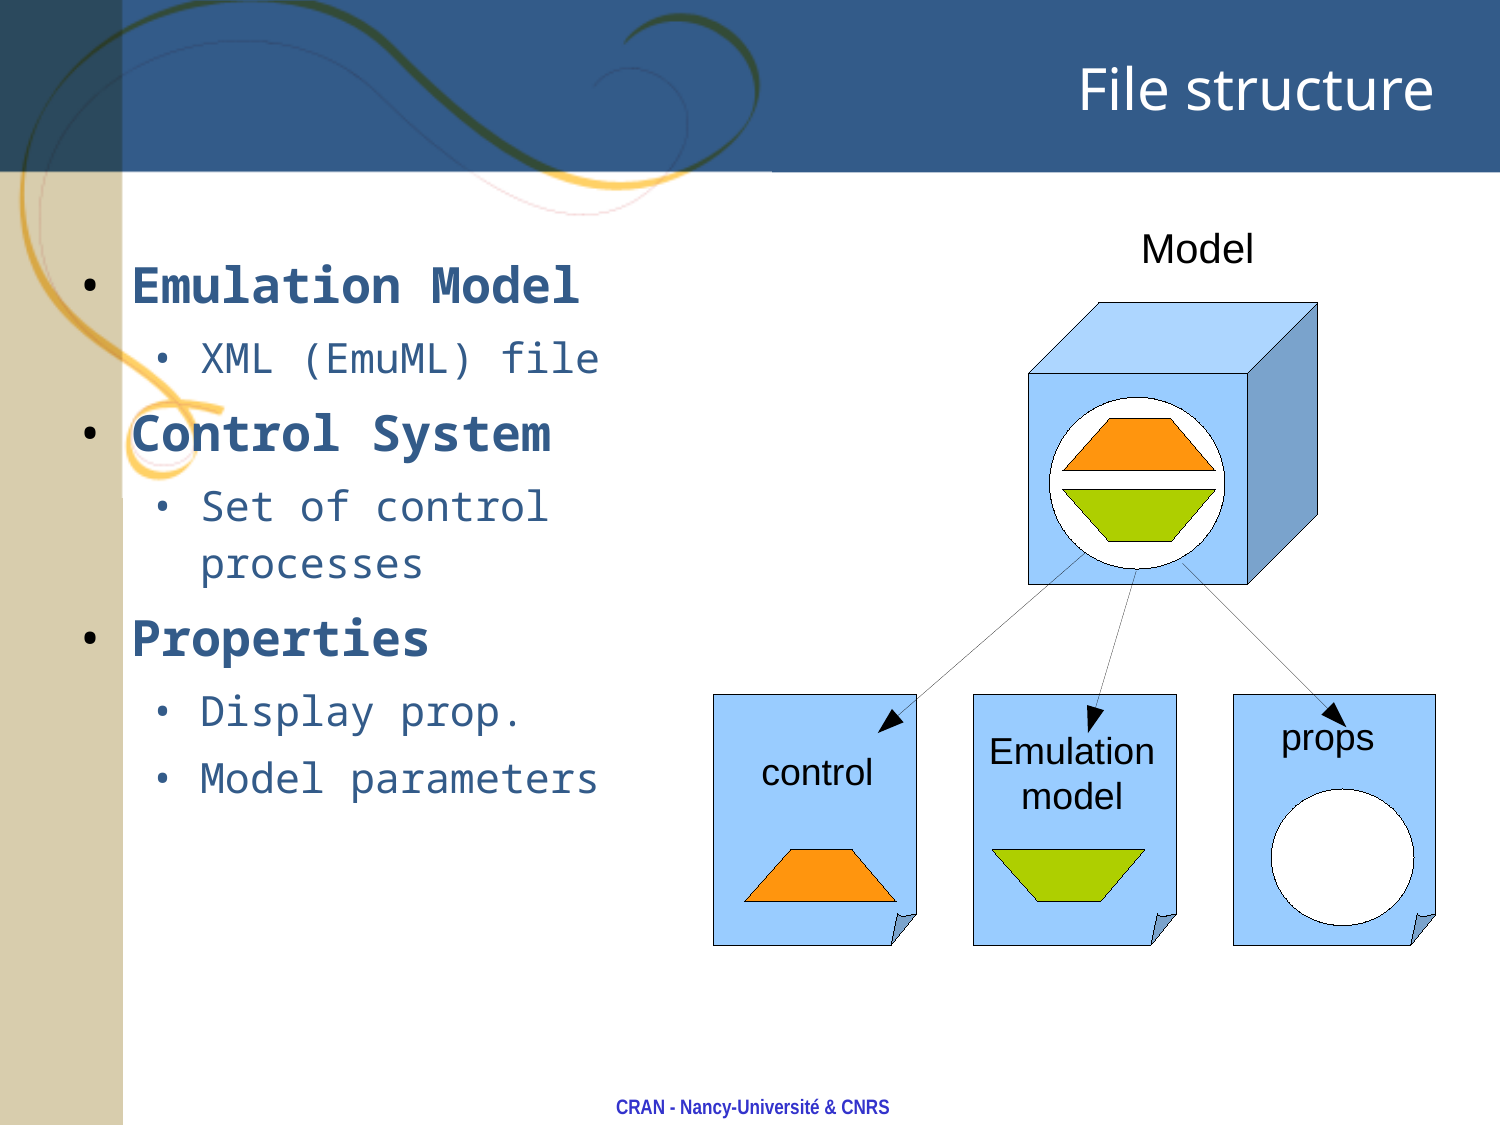

# File structure
Model
Emulation Model
XML (EmuML) file
Control System
Set of control processes
Properties
Display prop.
Model parameters
props
Emulation
model
control